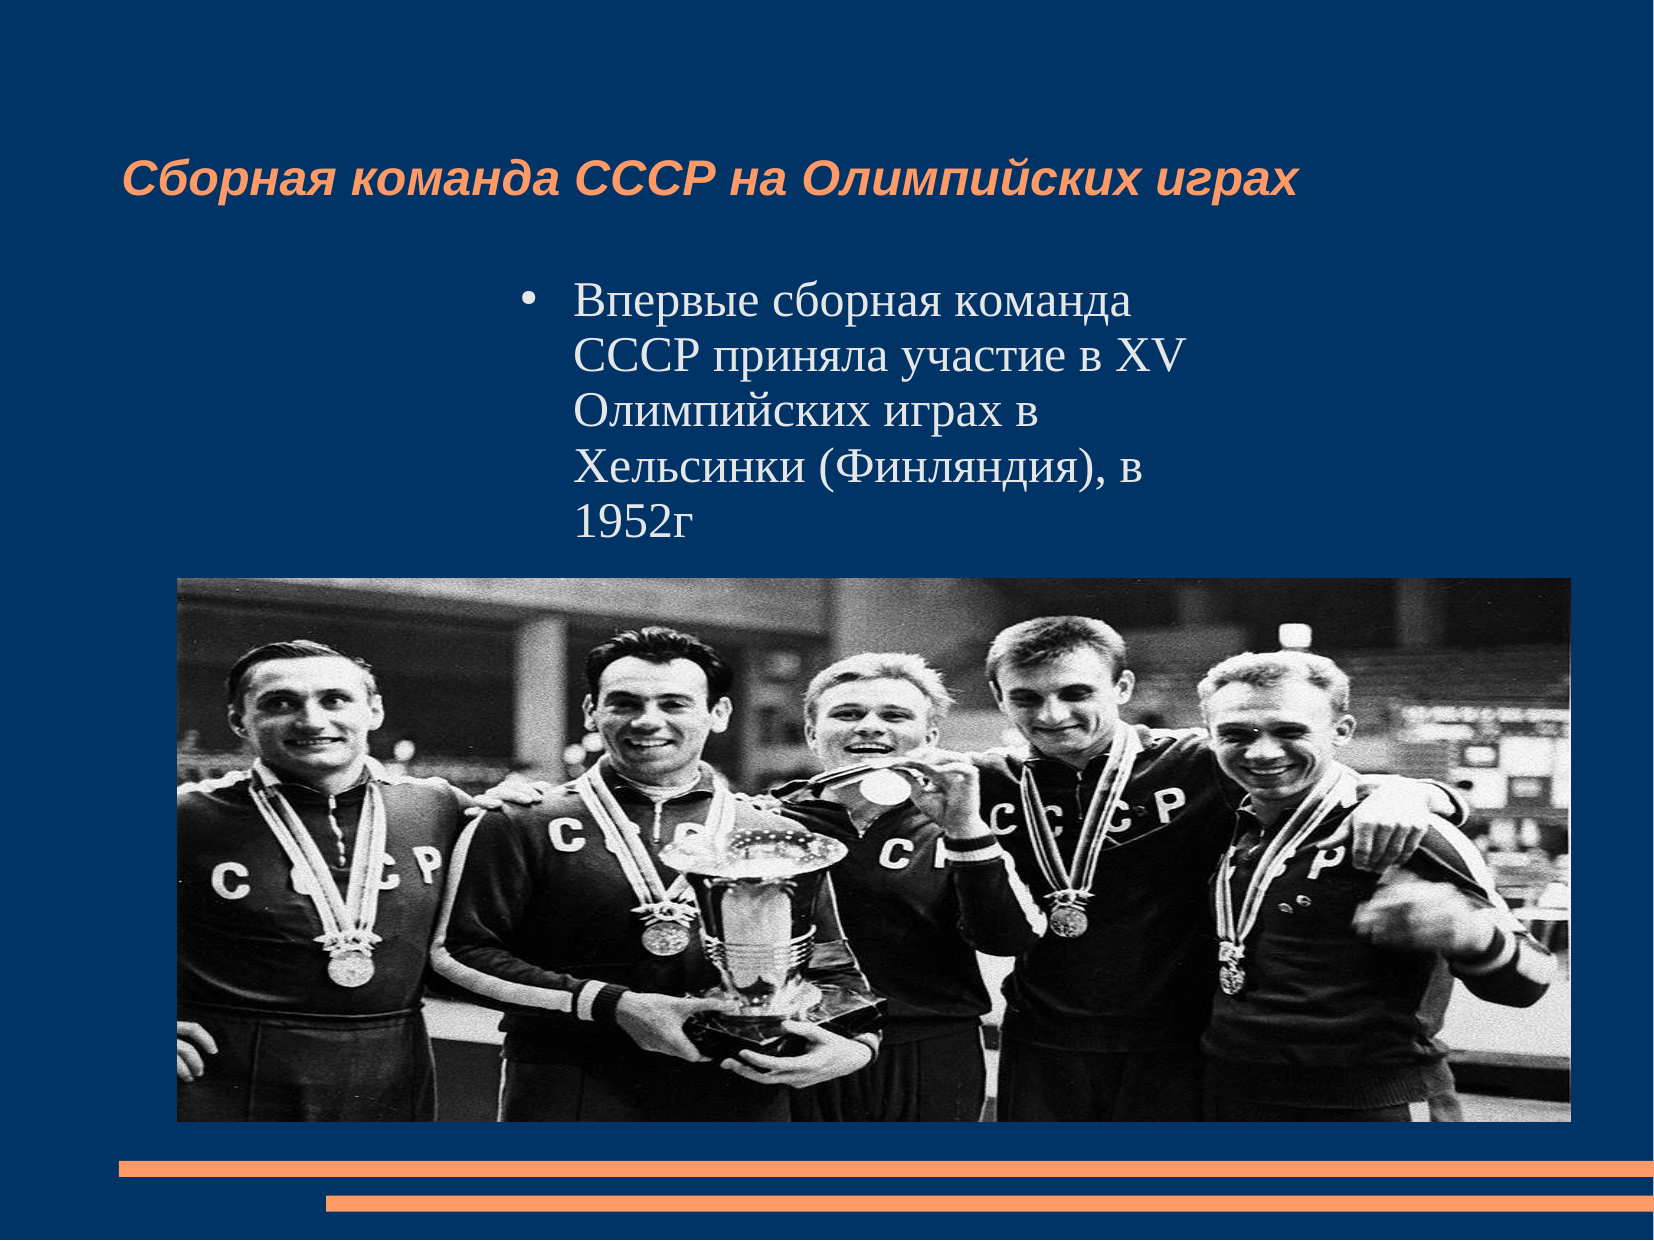

# Сборная команда СССР на Олимпийских играх
Впервые сборная команда СССР приняла участие в XV Олимпийских играх в Хельсинки (Финляндия), в 1952г